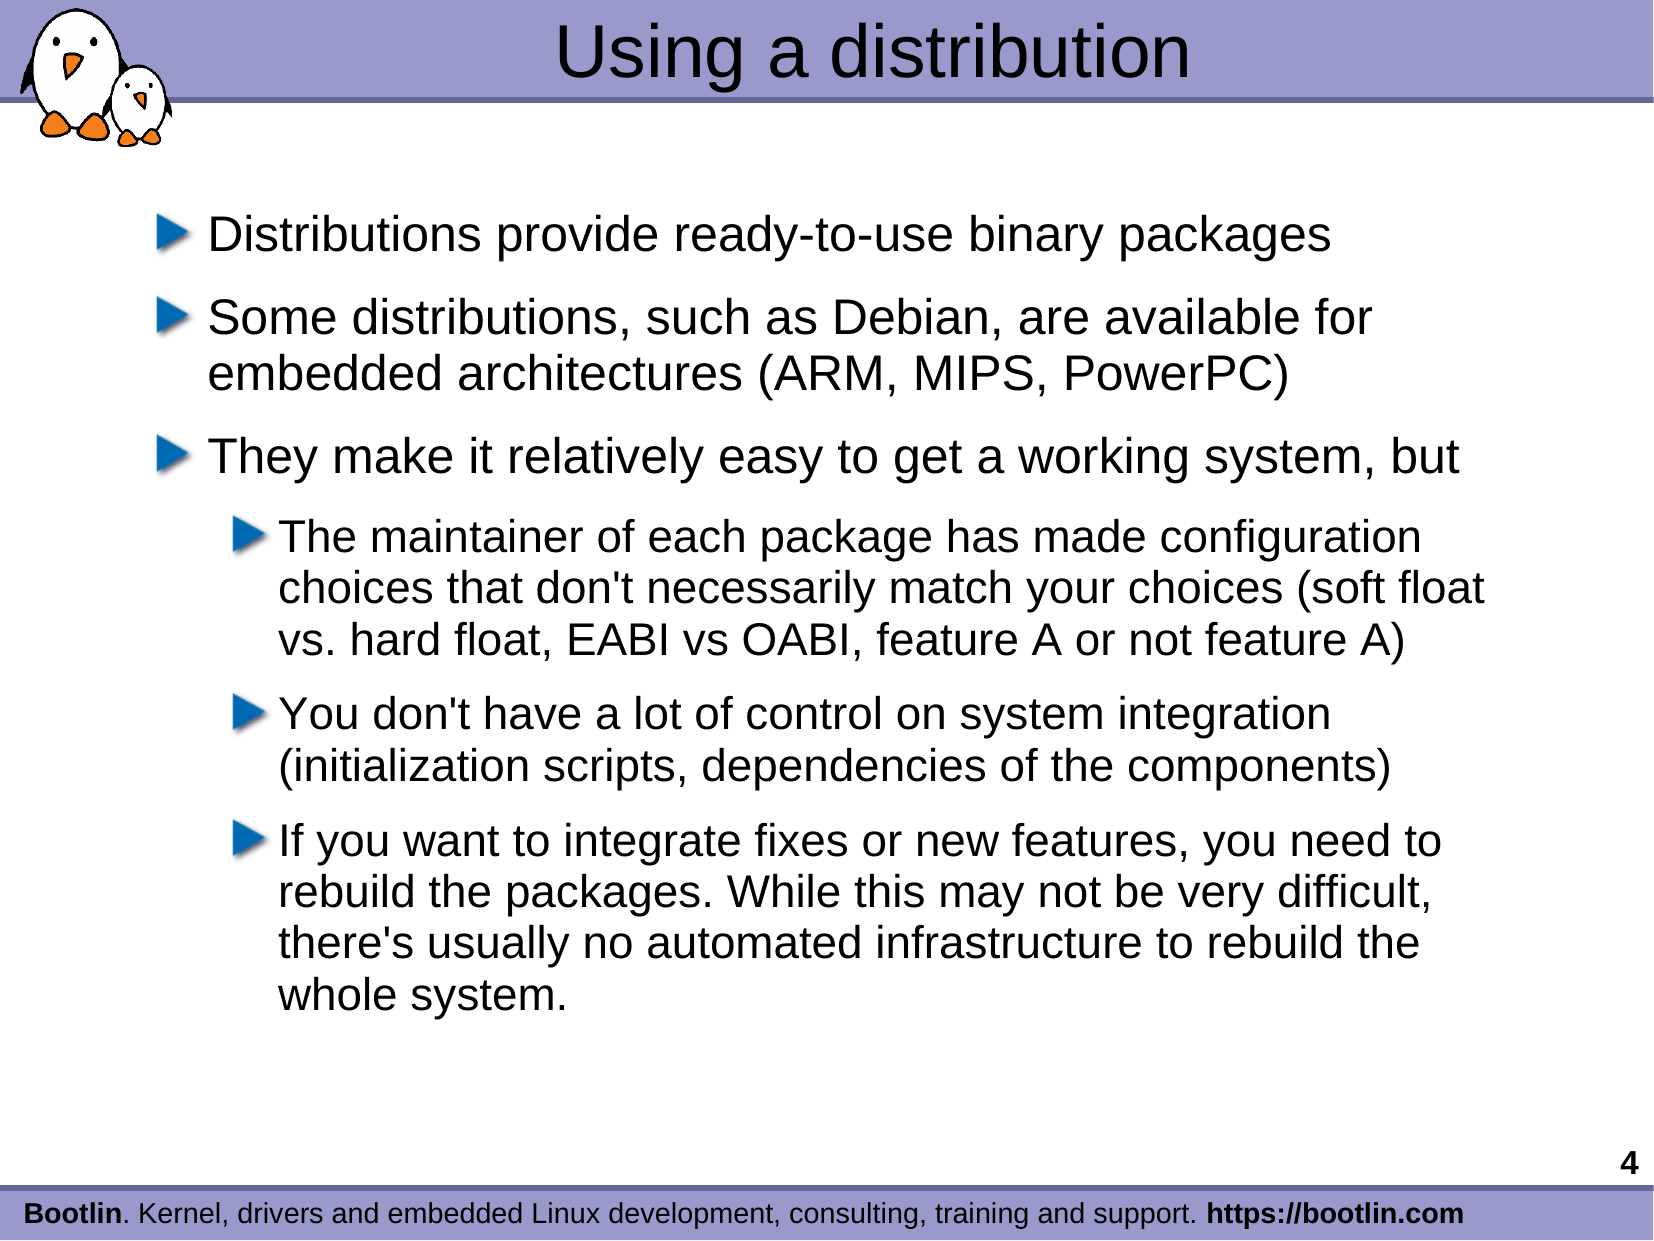

# Using a distribution
Distributions provide ready-to-use binary packages
Some distributions, such as Debian, are available for embedded architectures (ARM, MIPS, PowerPC)
They make it relatively easy to get a working system, but
The maintainer of each package has made configuration choices that don't necessarily match your choices (soft float vs. hard float, EABI vs OABI, feature A or not feature A)
You don't have a lot of control on system integration (initialization scripts, dependencies of the components)
If you want to integrate fixes or new features, you need to rebuild the packages. While this may not be very difficult, there's usually no automated infrastructure to rebuild the whole system.